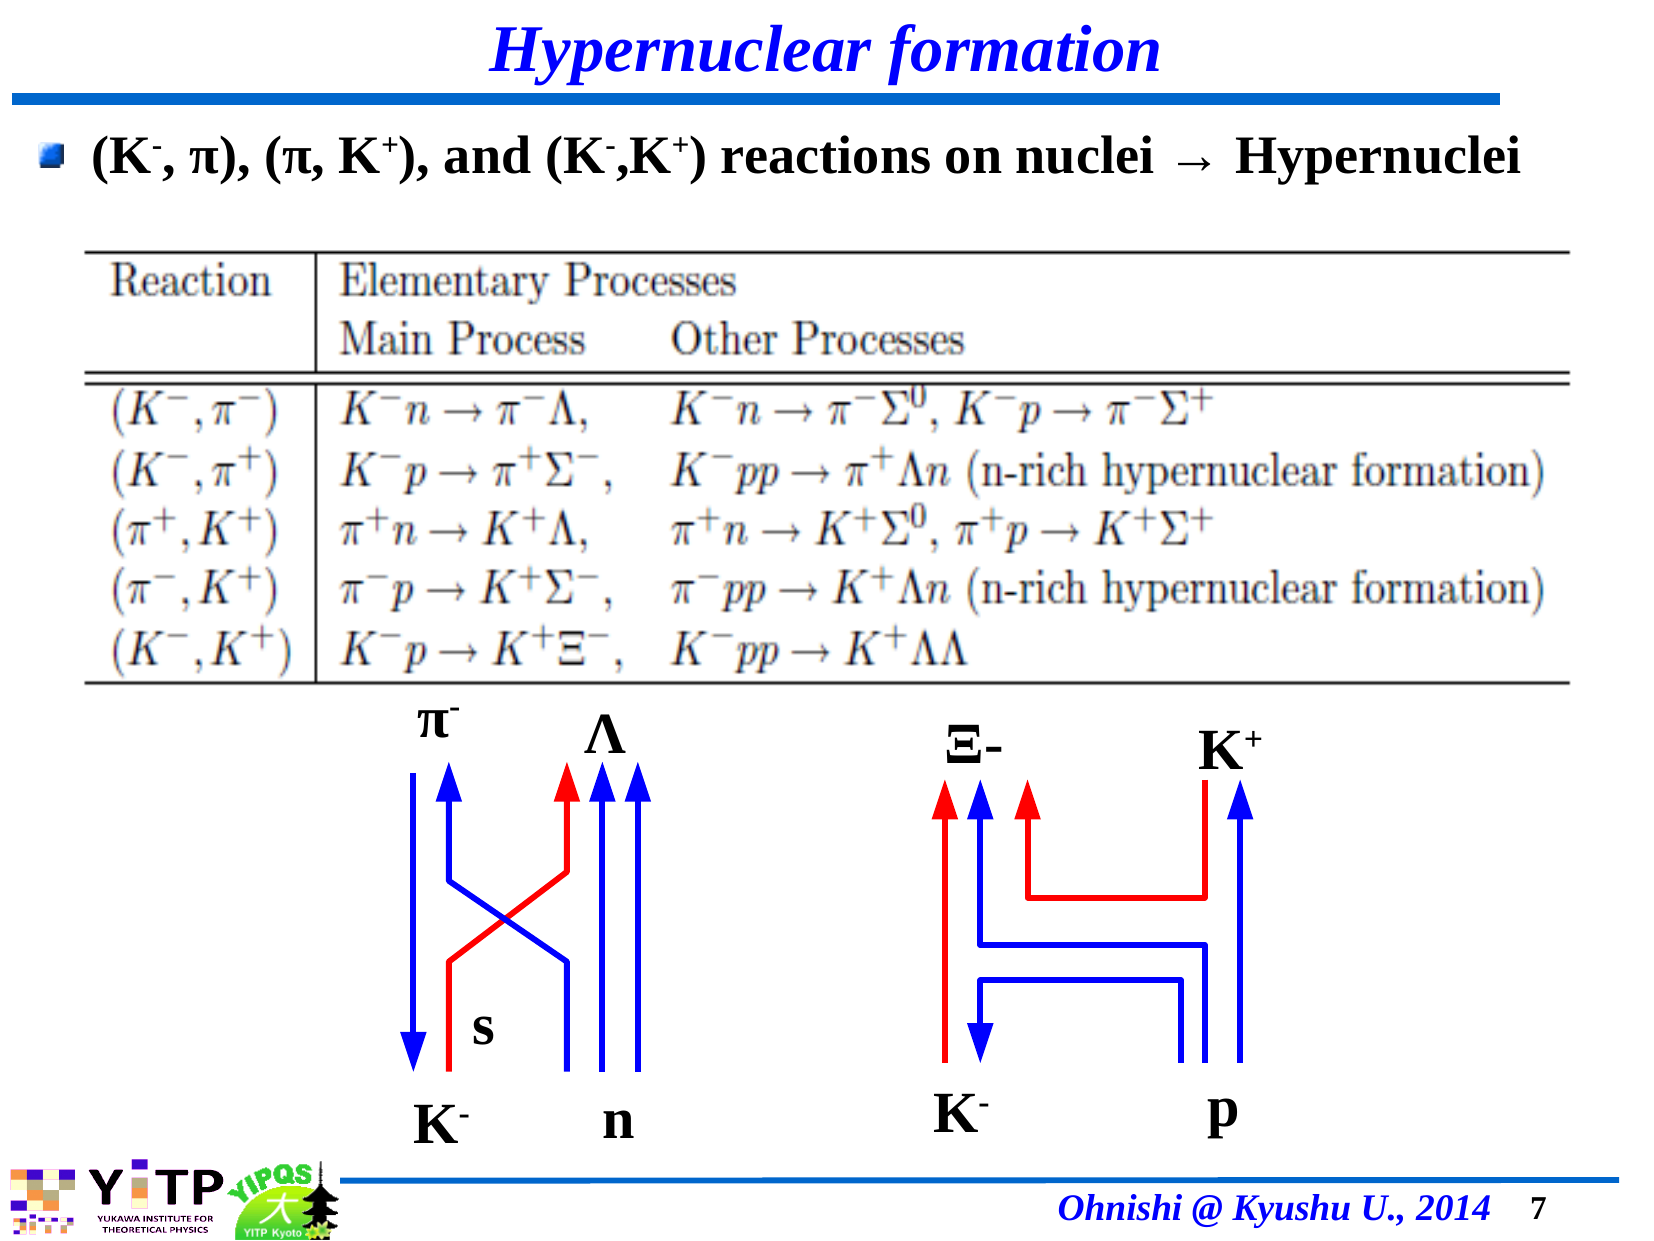

# Hypernuclear formation
(K-, π), (π, K+), and (K-,K+) reactions on nuclei → Hypernuclei
π-
Λ
s
n
K-
Ξ-
K+
p
K-